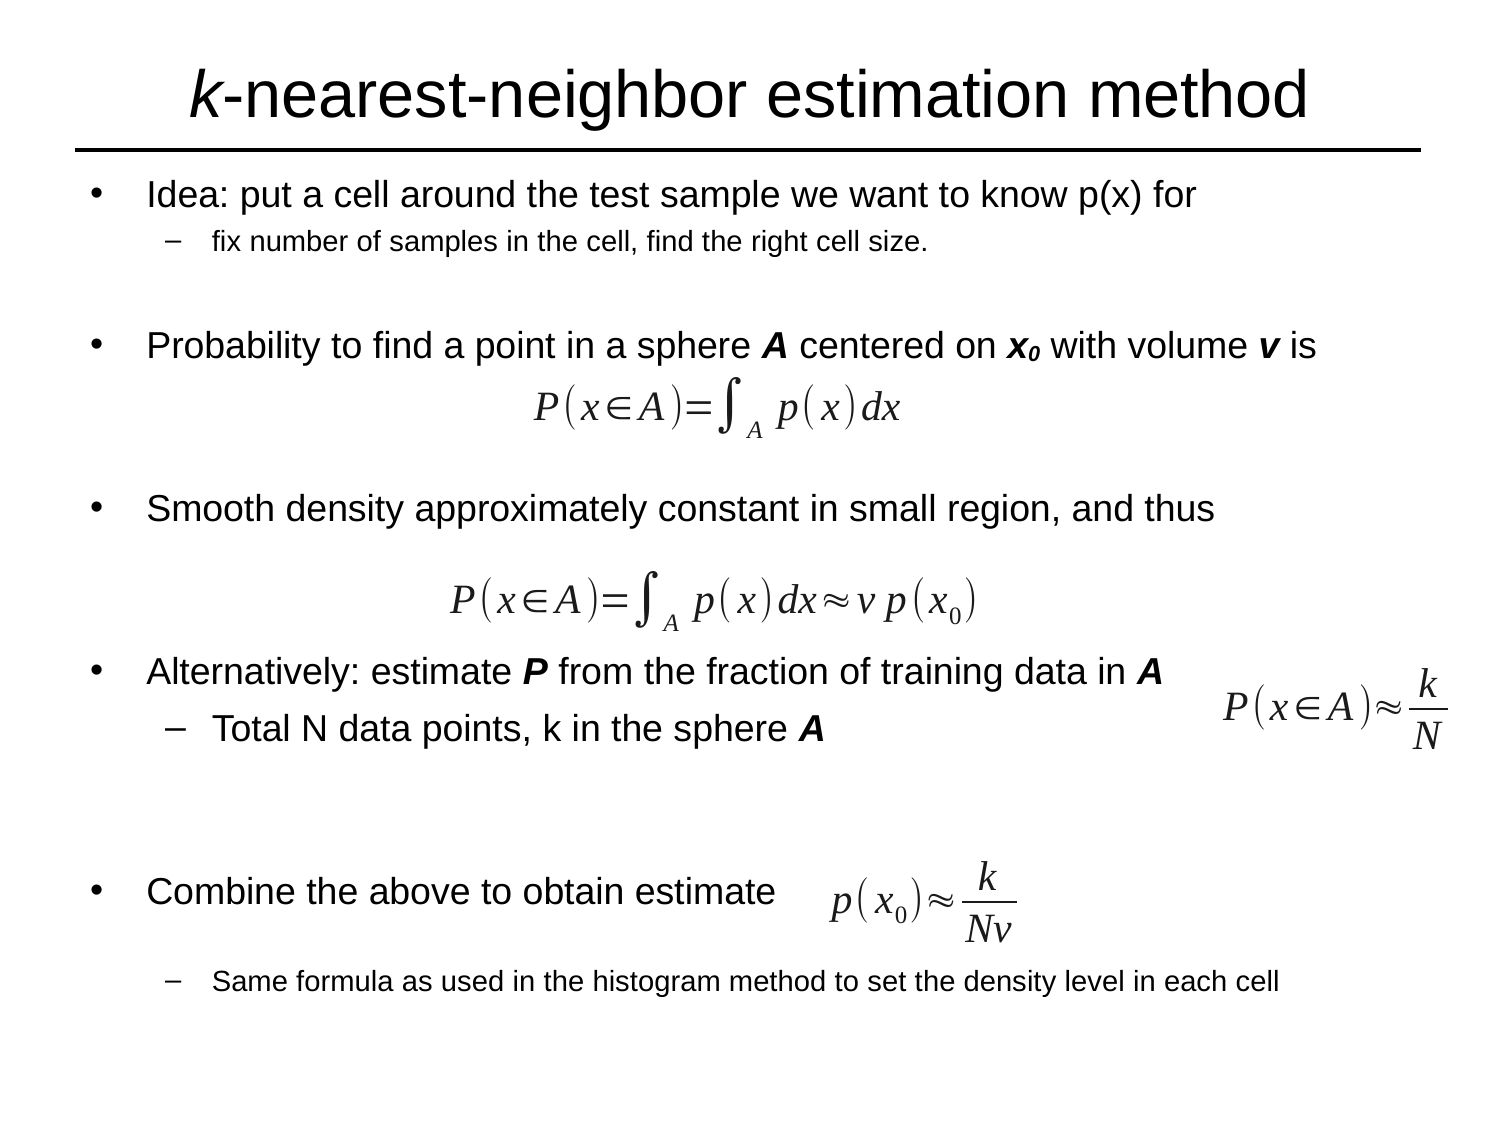

# k-nearest-neighbor estimation method
Idea: put a cell around the test sample we want to know p(x) for
fix number of samples in the cell, find the right cell size.
Probability to find a point in a sphere A centered on x0 with volume v is
Smooth density approximately constant in small region, and thus
Alternatively: estimate P from the fraction of training data in A
Total N data points, k in the sphere A
Combine the above to obtain estimate
Same formula as used in the histogram method to set the density level in each cell